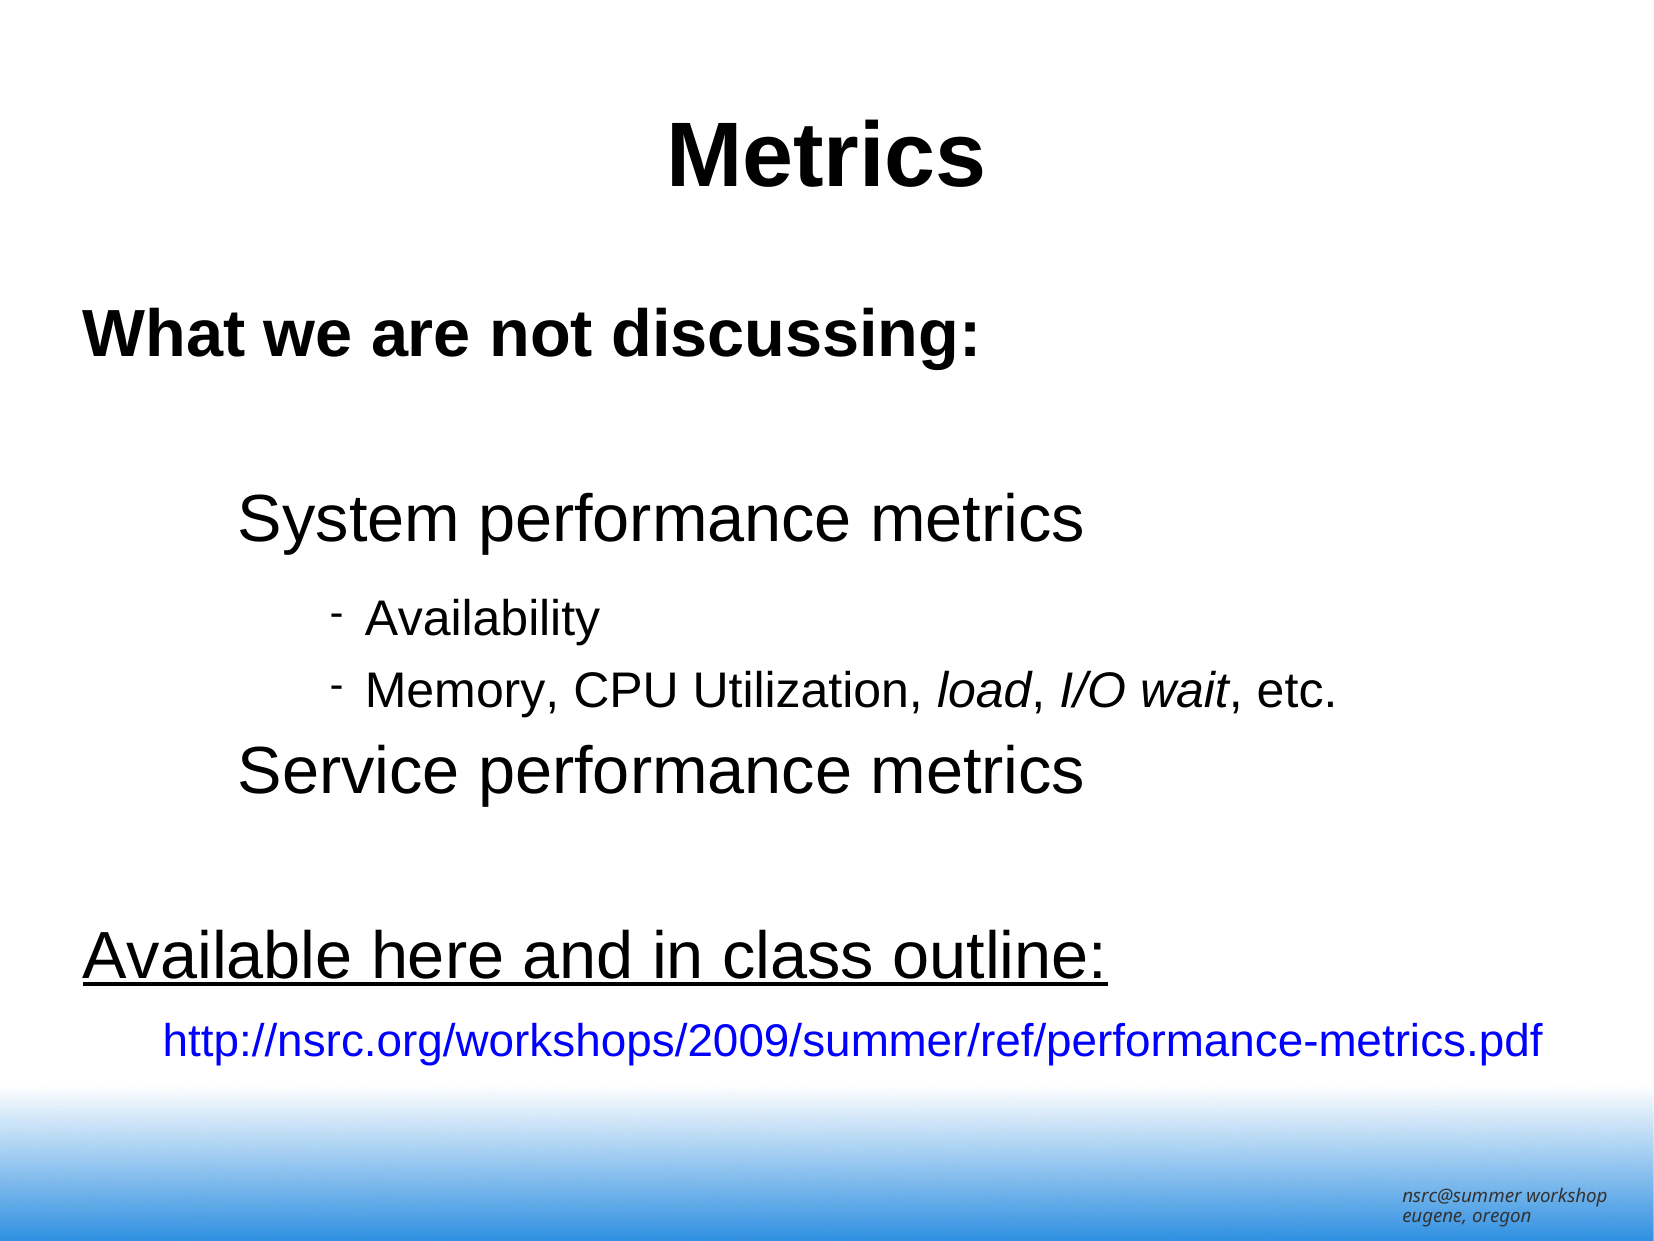

# Metrics
What we are not discussing:
 		System performance metrics
Availability
Memory, CPU Utilization, load, I/O wait, etc.
 		Service performance metrics
Available here and in class outline:
	 	http://nsrc.org/workshops/2009/summer/ref/performance-metrics.pdf